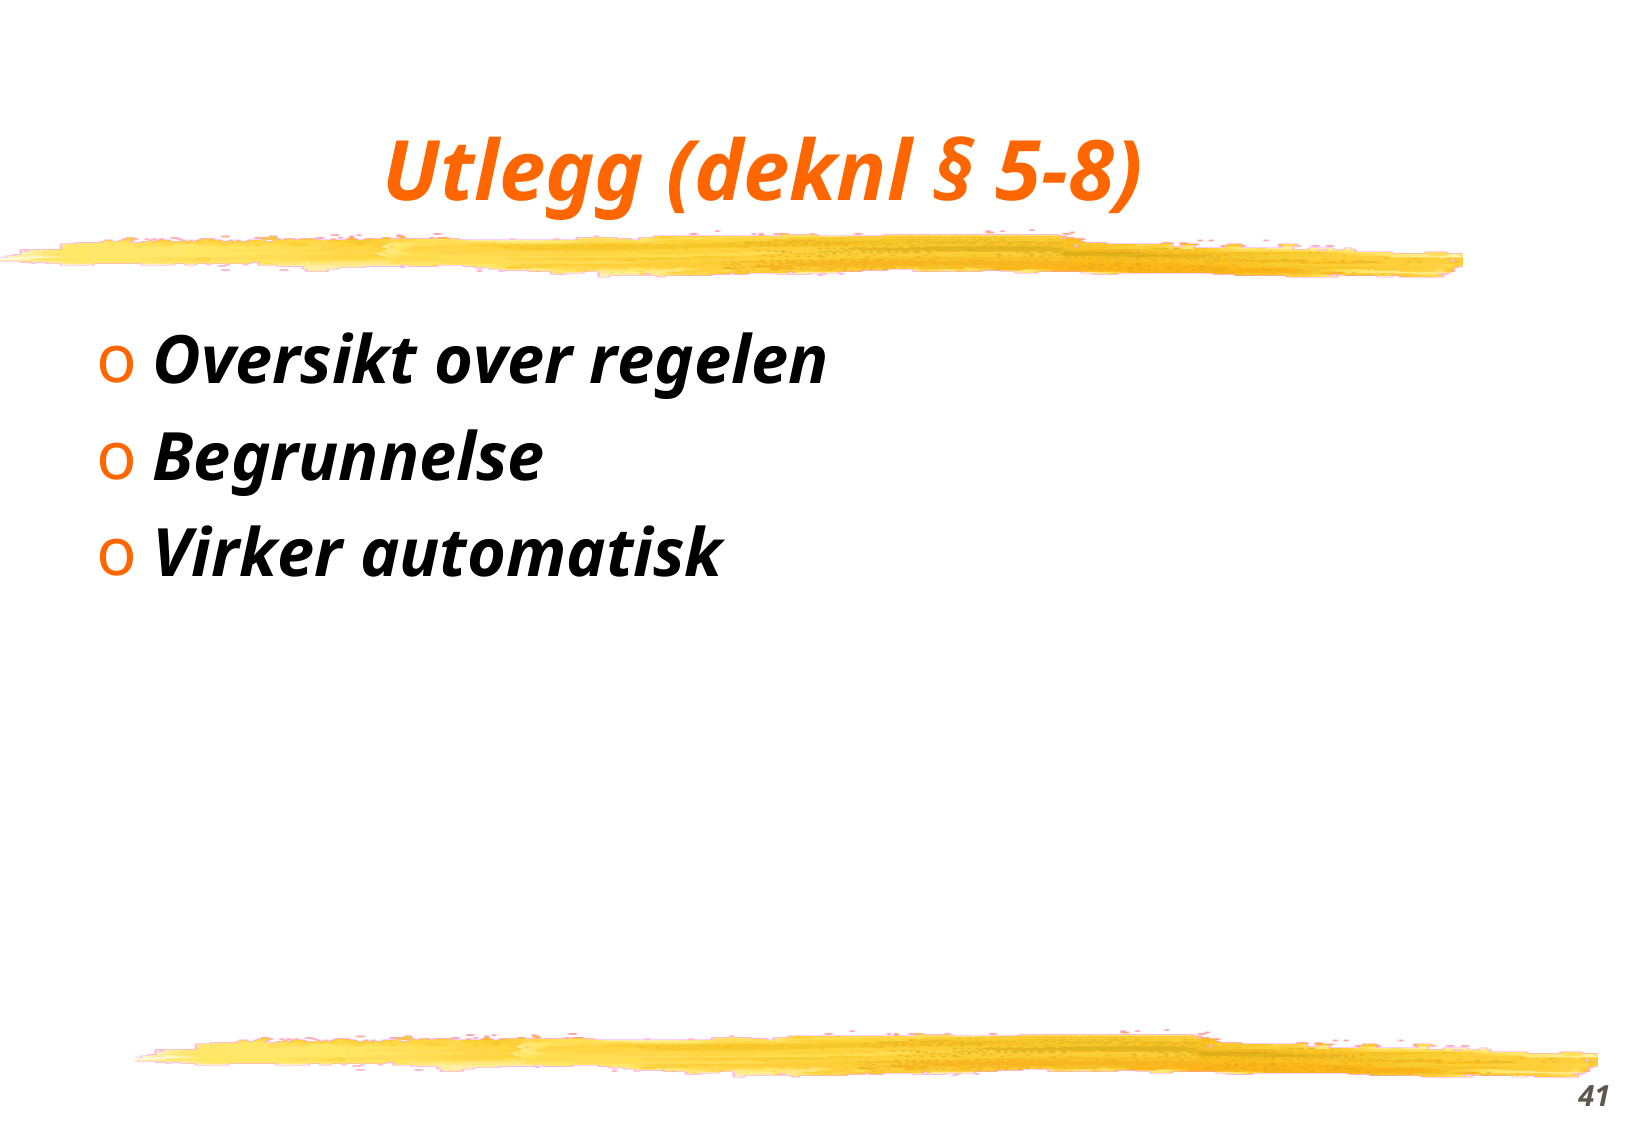

# Utlegg (deknl § 5-8)
Oversikt over regelen
Begrunnelse
Virker automatisk